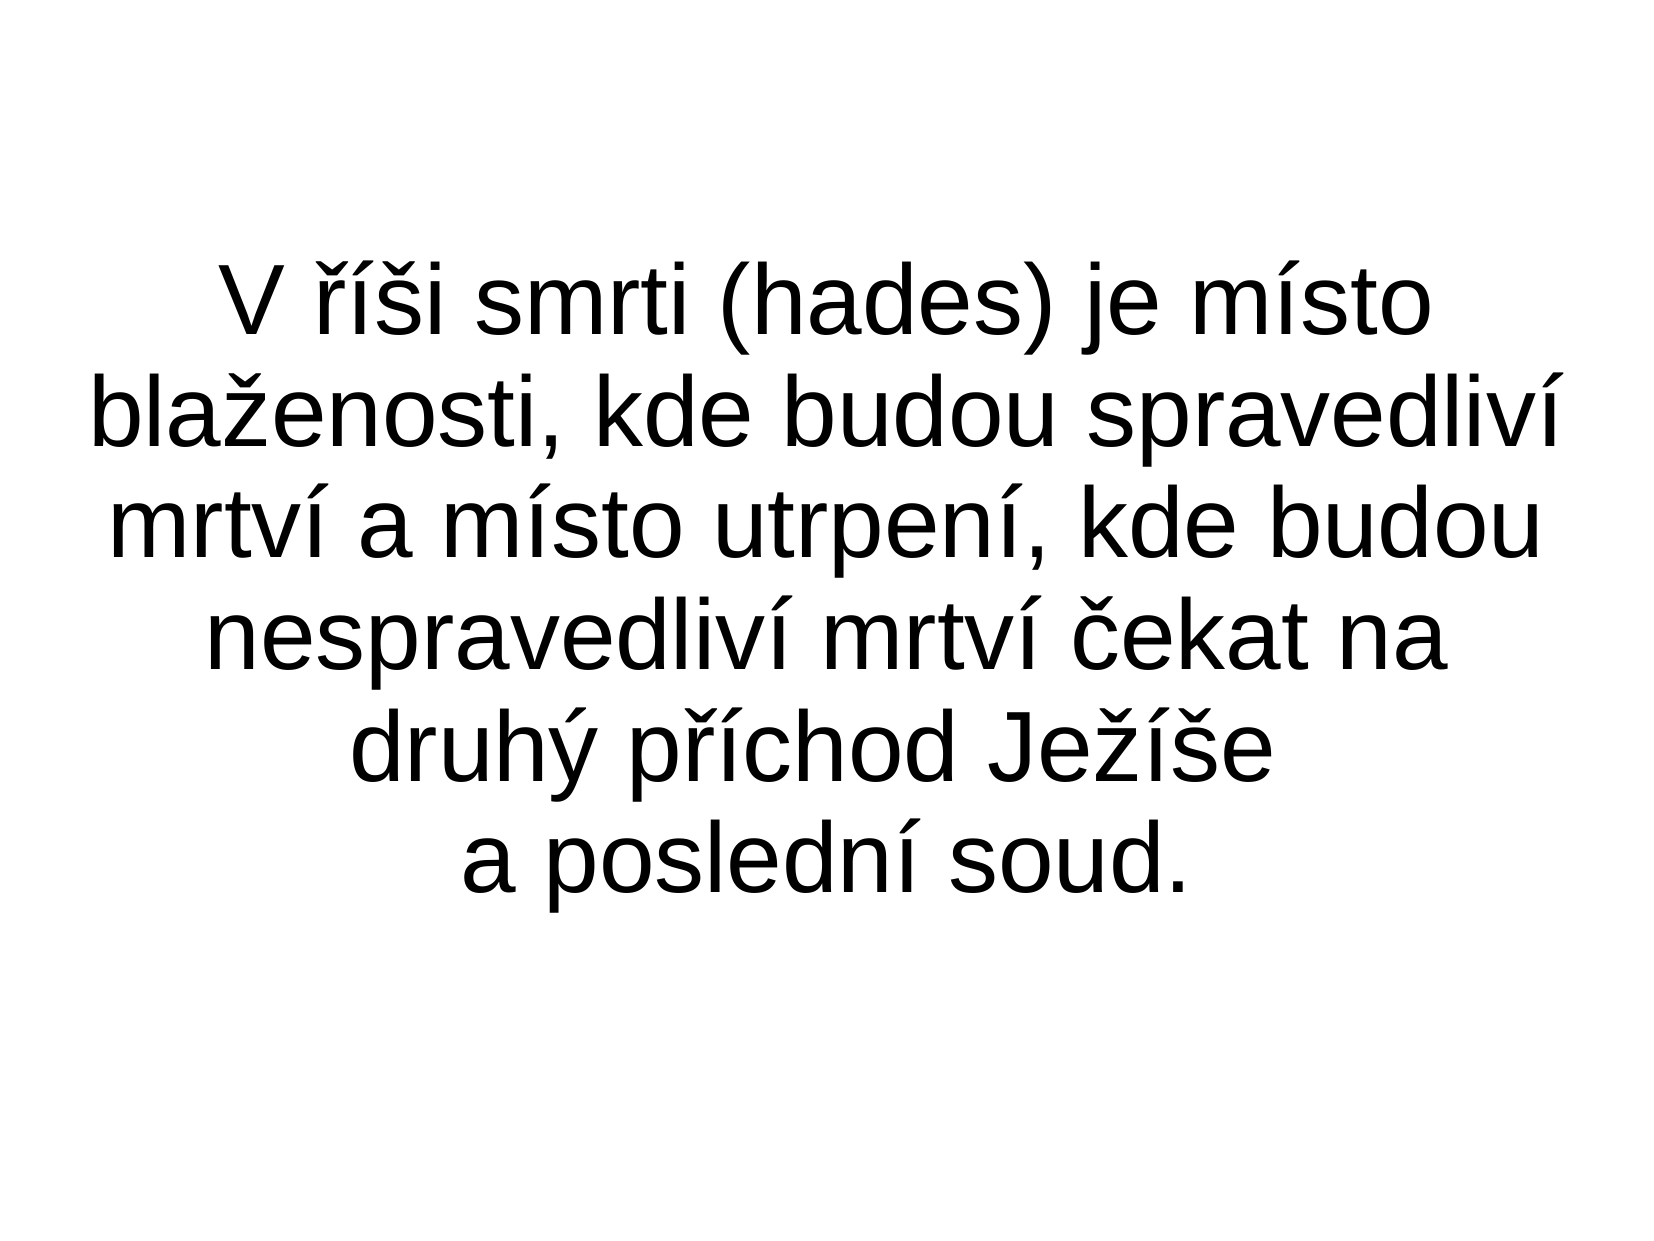

# V říši smrti (hades) je místo blaženosti, kde budou spravedliví mrtví a místo utrpení, kde budou nespravedliví mrtví čekat na druhý příchod Ježíše
a poslední soud.